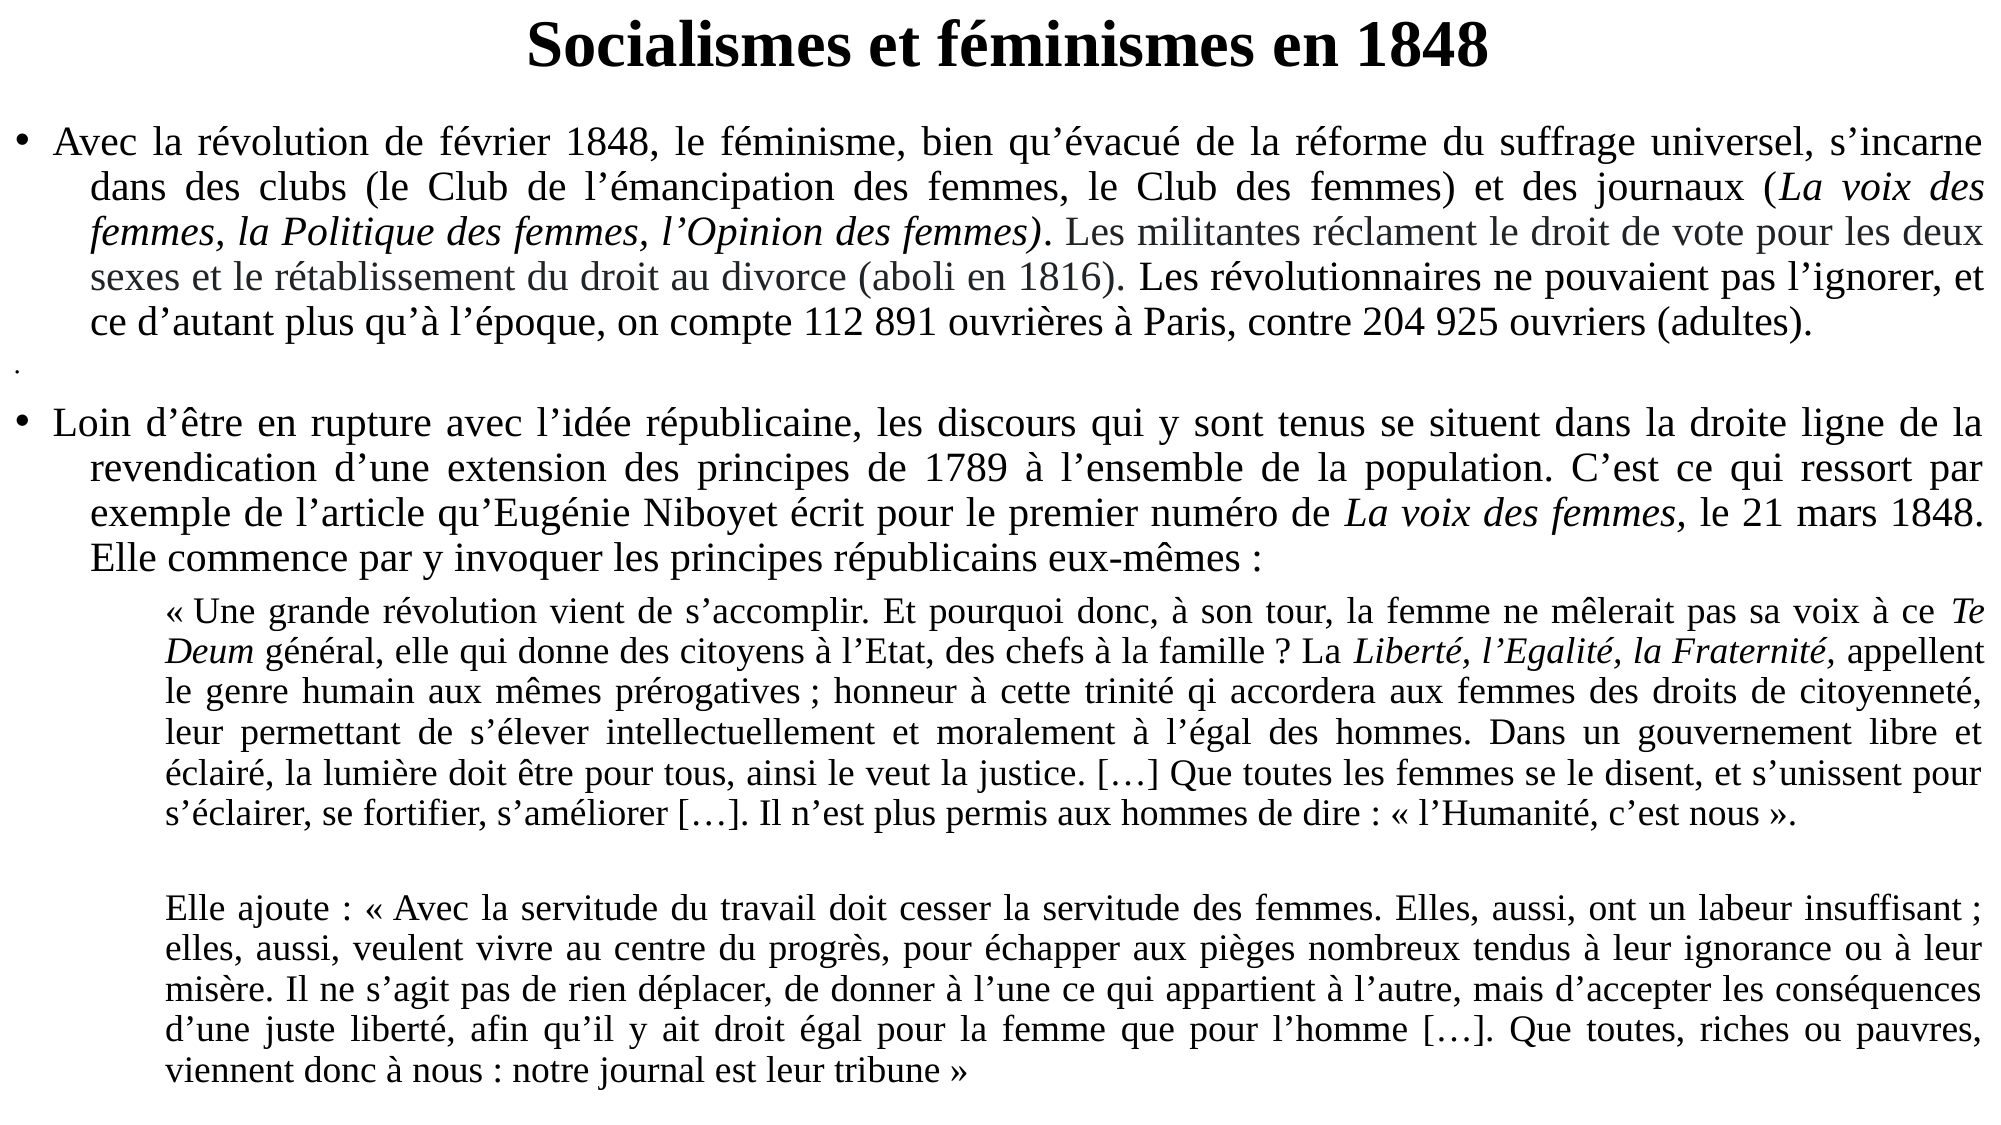

# Socialismes et féminismes en 1848
Avec la révolution de février 1848, le féminisme, bien qu’évacué de la réforme du suffrage universel, s’incarne dans des clubs (le Club de l’émancipation des femmes, le Club des femmes) et des journaux (La voix des femmes, la Politique des femmes, l’Opinion des femmes). Les militantes réclament le droit de vote pour les deux sexes et le rétablissement du droit au divorce (aboli en 1816). Les révolutionnaires ne pouvaient pas l’ignorer, et ce d’autant plus qu’à l’époque, on compte 112 891 ouvrières à Paris, contre 204 925 ouvriers (adultes).
Loin d’être en rupture avec l’idée républicaine, les discours qui y sont tenus se situent dans la droite ligne de la revendication d’une extension des principes de 1789 à l’ensemble de la population. C’est ce qui ressort par exemple de l’article qu’Eugénie Niboyet écrit pour le premier numéro de La voix des femmes, le 21 mars 1848. Elle commence par y invoquer les principes républicains eux-mêmes :
« Une grande révolution vient de s’accomplir. Et pourquoi donc, à son tour, la femme ne mêlerait pas sa voix à ce Te Deum général, elle qui donne des citoyens à l’Etat, des chefs à la famille ? La Liberté, l’Egalité, la Fraternité, appellent le genre humain aux mêmes prérogatives ; honneur à cette trinité qi accordera aux femmes des droits de citoyenneté, leur permettant de s’élever intellectuellement et moralement à l’égal des hommes. Dans un gouvernement libre et éclairé, la lumière doit être pour tous, ainsi le veut la justice. […] Que toutes les femmes se le disent, et s’unissent pour s’éclairer, se fortifier, s’améliorer […]. Il n’est plus permis aux hommes de dire : « l’Humanité, c’est nous ».
Elle ajoute : « Avec la servitude du travail doit cesser la servitude des femmes. Elles, aussi, ont un labeur insuffisant ; elles, aussi, veulent vivre au centre du progrès, pour échapper aux pièges nombreux tendus à leur ignorance ou à leur misère. Il ne s’agit pas de rien déplacer, de donner à l’une ce qui appartient à l’autre, mais d’accepter les conséquences d’une juste liberté, afin qu’il y ait droit égal pour la femme que pour l’homme […]. Que toutes, riches ou pauvres, viennent donc à nous : notre journal est leur tribune »